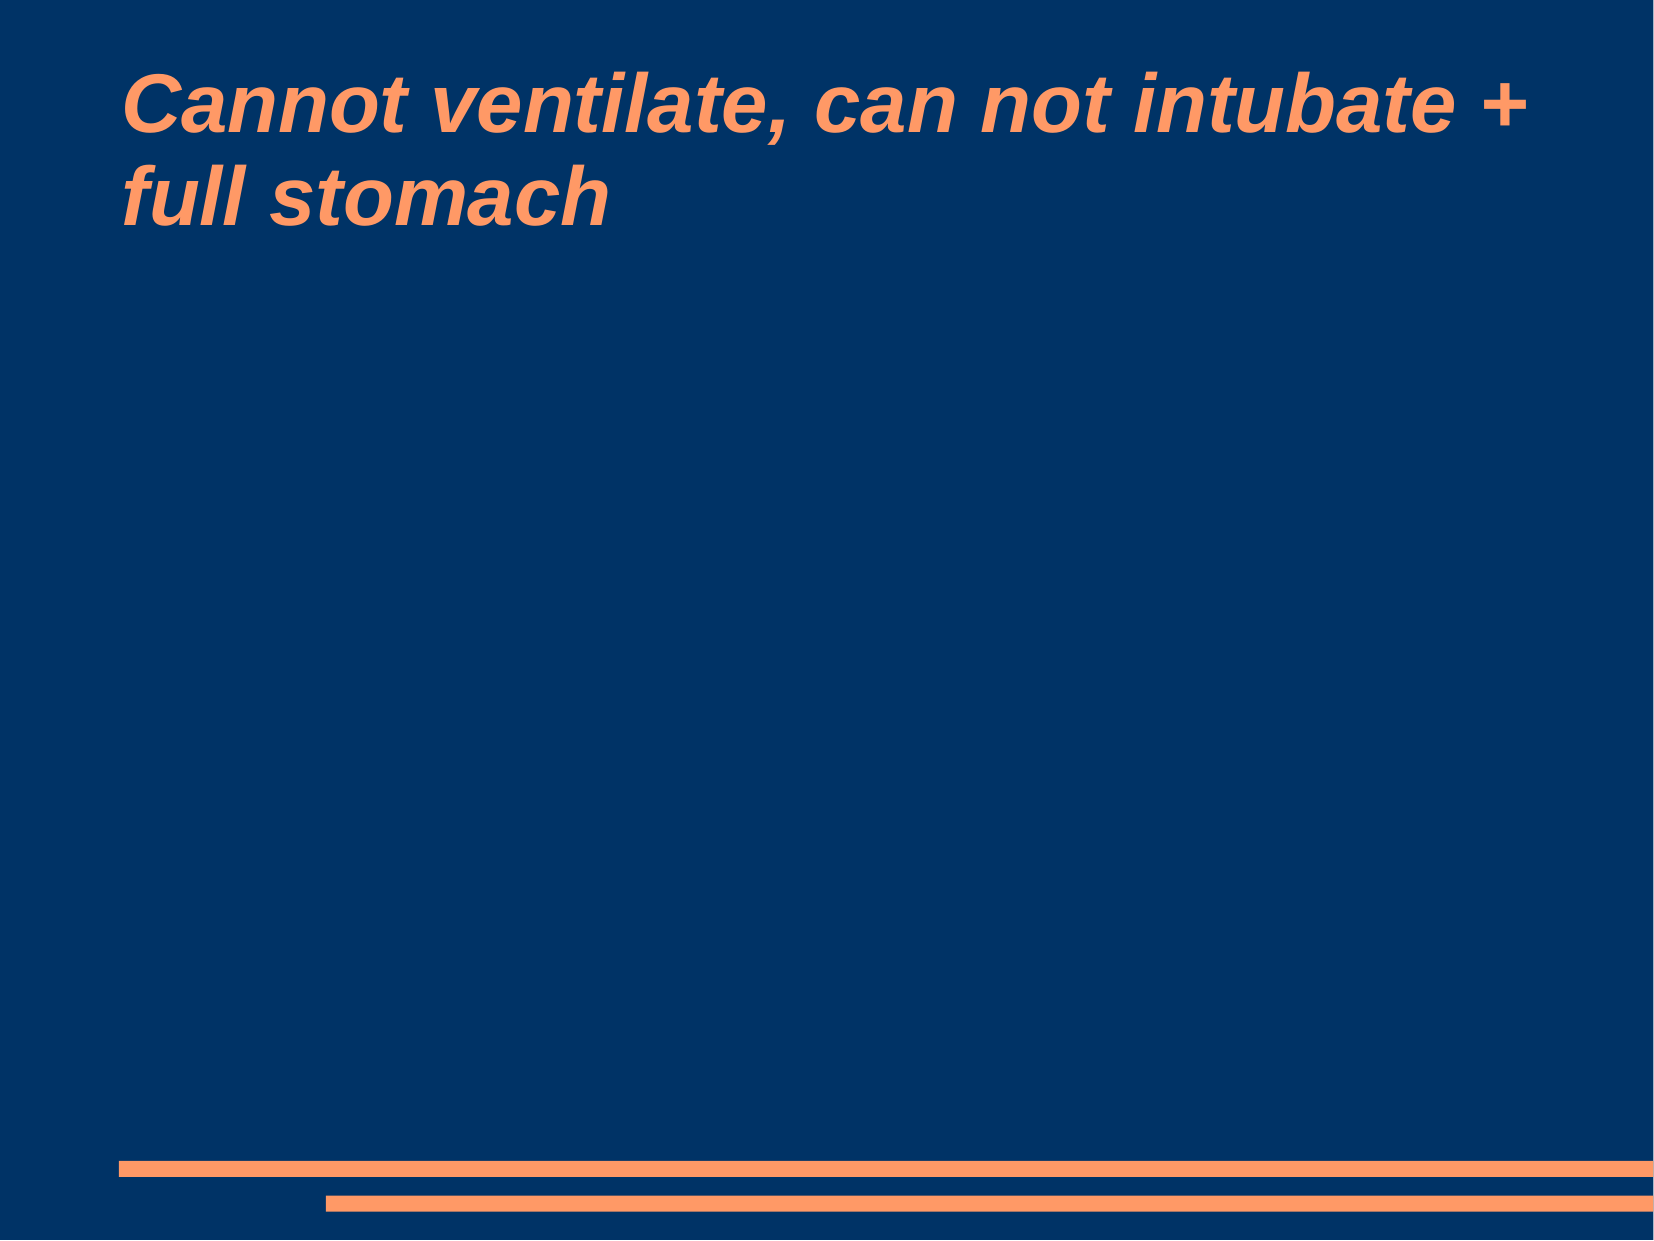

# Cannot ventilate, can not intubate + full stomach